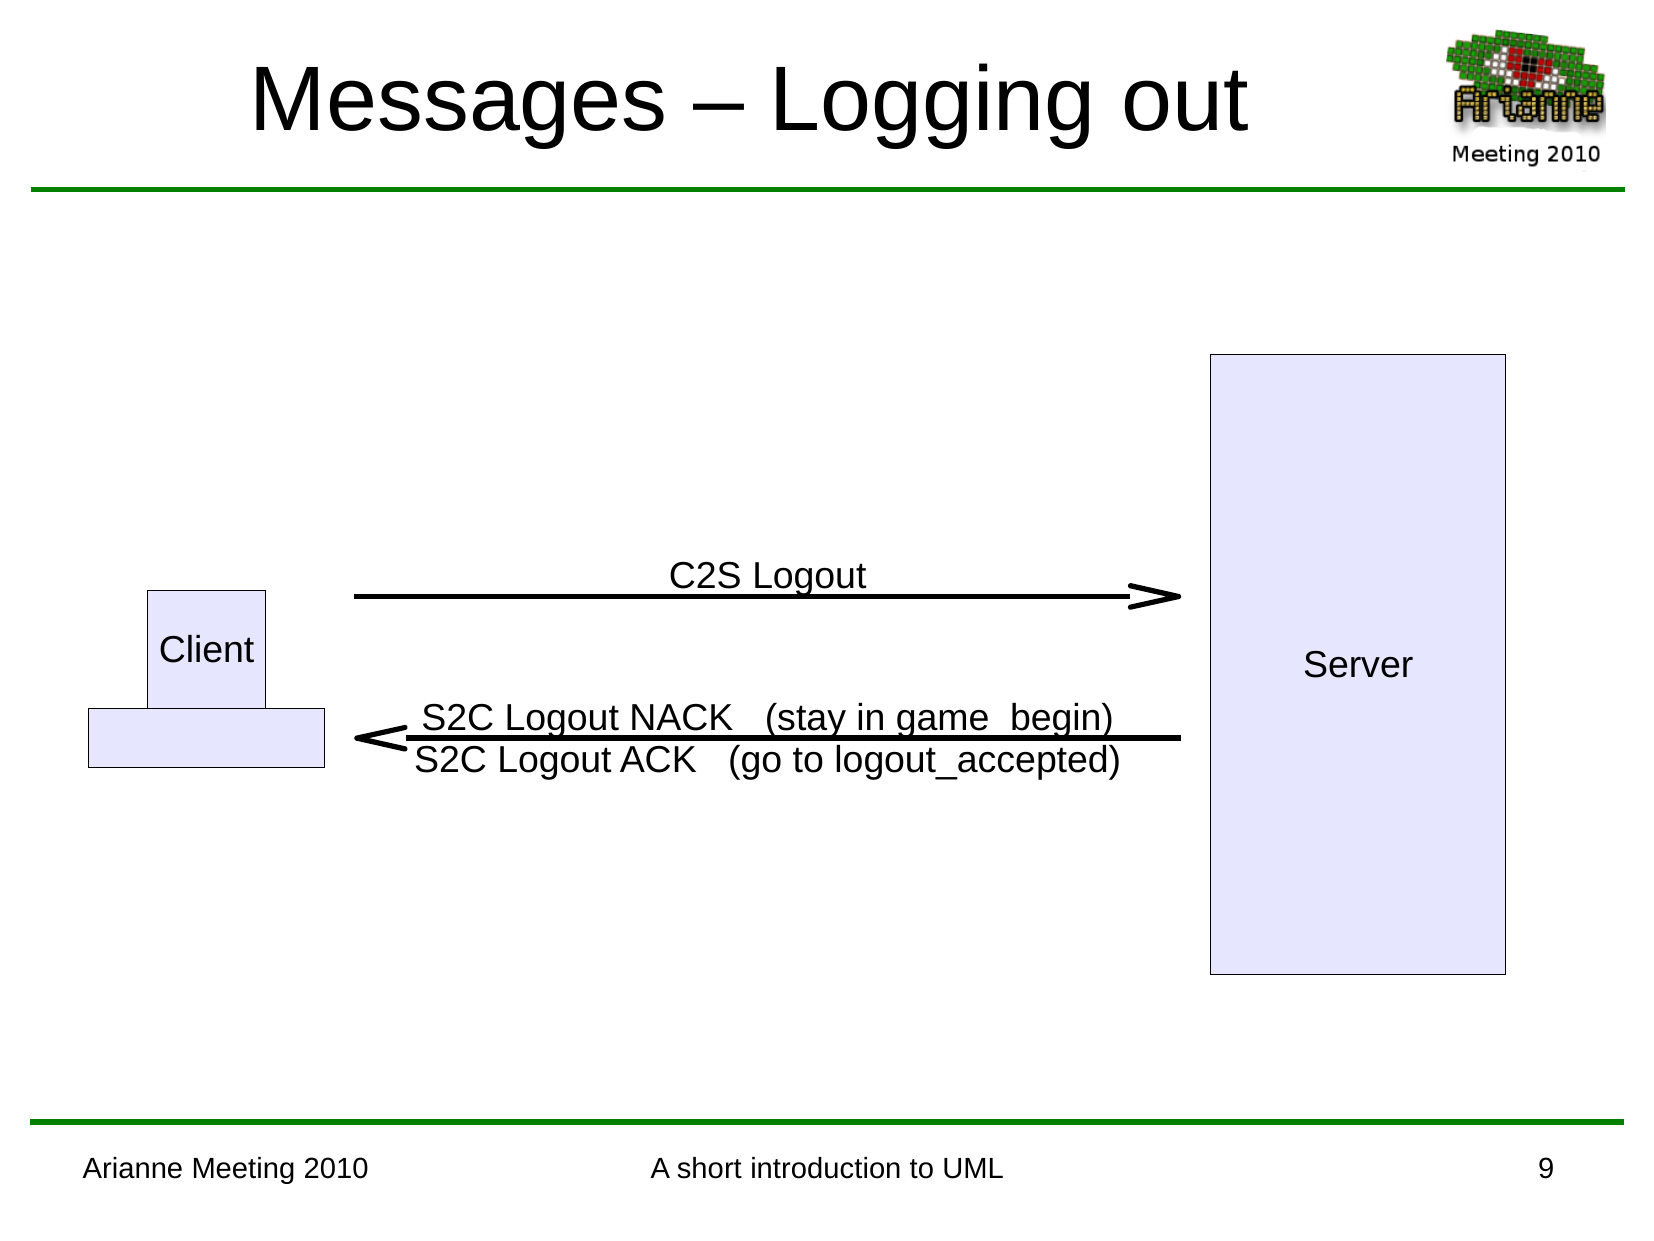

# Messages – Logging out
Server
Client
C2S Logout
S2C Logout NACK (stay in game_begin)
S2C Logout ACK (go to logout_accepted)
2010-03-13
A short introduction to UML
9